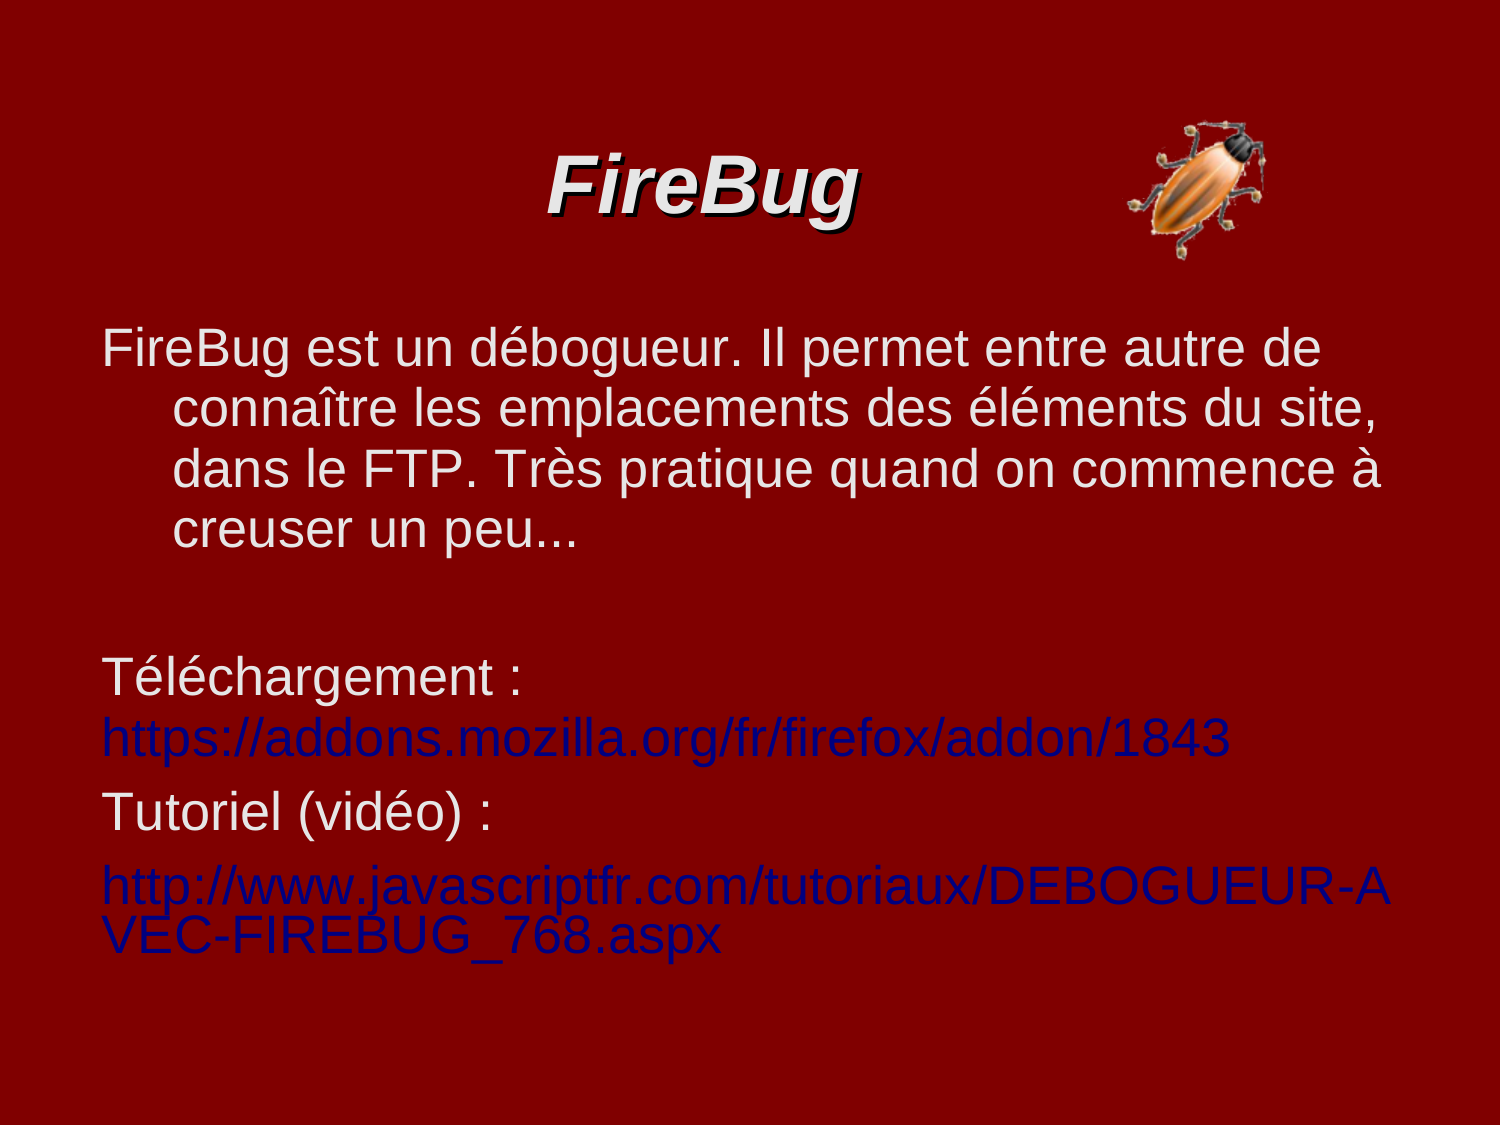

# FireBug
FireBug est un débogueur. Il permet entre autre de connaître les emplacements des éléments du site, dans le FTP. Très pratique quand on commence à creuser un peu...
Téléchargement :
https://addons.mozilla.org/fr/firefox/addon/1843
Tutoriel (vidéo) :
http://www.javascriptfr.com/tutoriaux/DEBOGUEUR-AVEC-FIREBUG_768.aspx